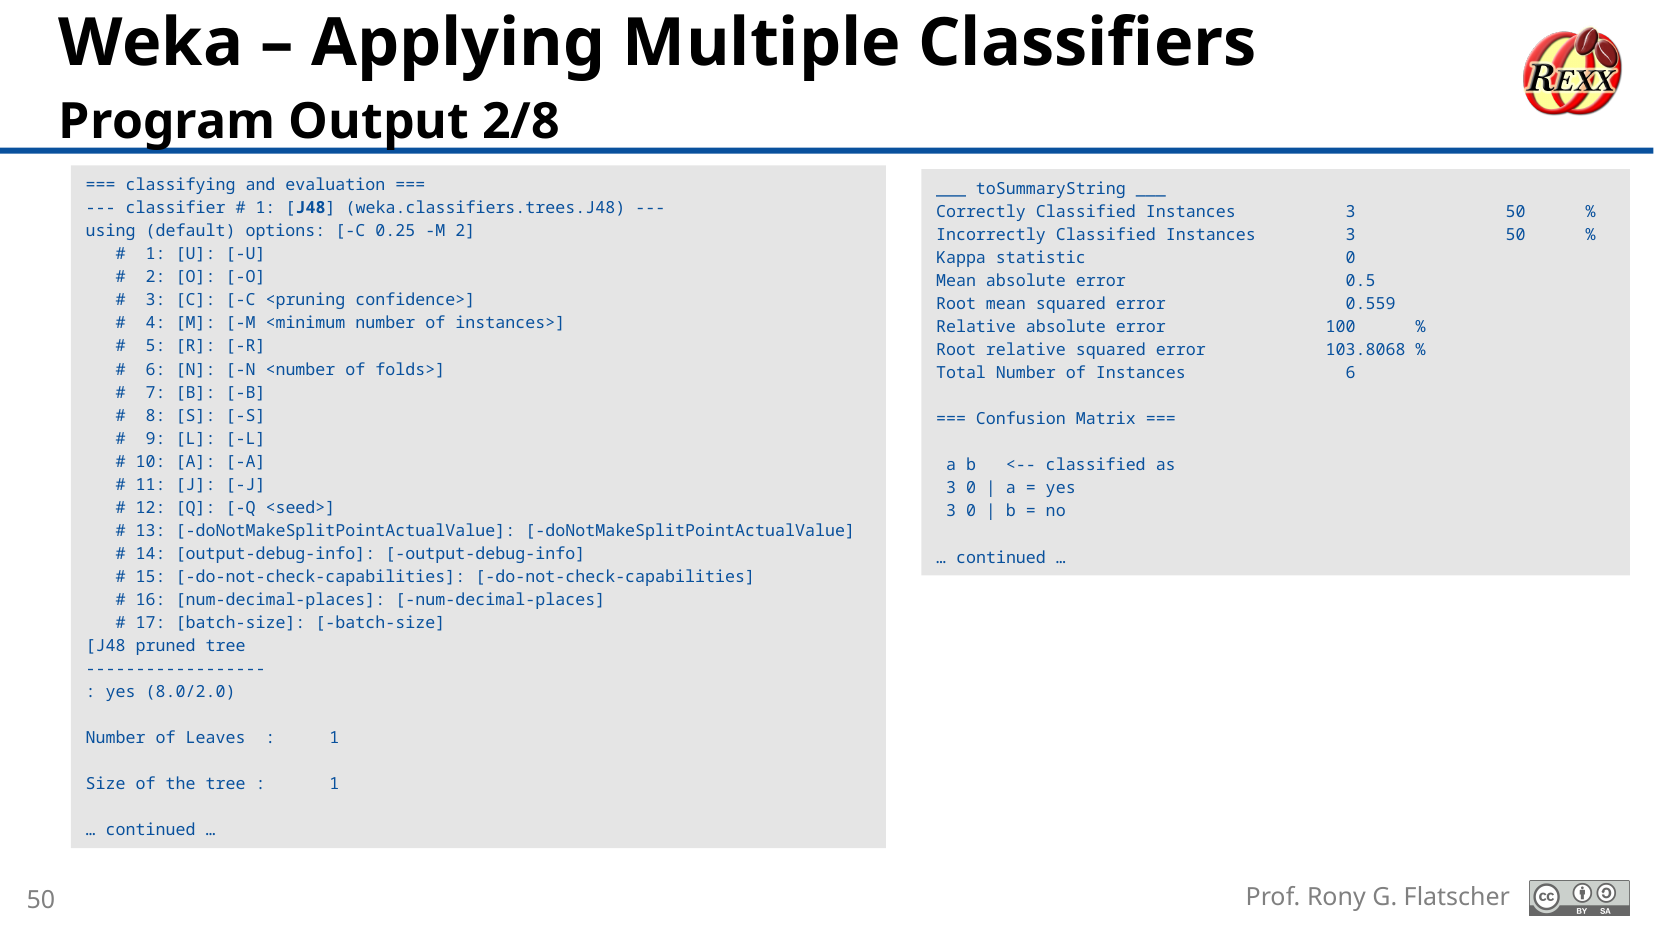

# Weka – Applying Multiple Classifiers Program Output 2/8
=== classifying and evaluation ===
--- classifier # 1: [J48] (weka.classifiers.trees.J48) ---
using (default) options: [-C 0.25 -M 2]
 # 1: [U]: [-U]
 # 2: [O]: [-O]
 # 3: [C]: [-C <pruning confidence>]
 # 4: [M]: [-M <minimum number of instances>]
 # 5: [R]: [-R]
 # 6: [N]: [-N <number of folds>]
 # 7: [B]: [-B]
 # 8: [S]: [-S]
 # 9: [L]: [-L]
 # 10: [A]: [-A]
 # 11: [J]: [-J]
 # 12: [Q]: [-Q <seed>]
 # 13: [-doNotMakeSplitPointActualValue]: [-doNotMakeSplitPointActualValue]
 # 14: [output-debug-info]: [-output-debug-info]
 # 15: [-do-not-check-capabilities]: [-do-not-check-capabilities]
 # 16: [num-decimal-places]: [-num-decimal-places]
 # 17: [batch-size]: [-batch-size]
[J48 pruned tree
------------------
: yes (8.0/2.0)
Number of Leaves : 	1
Size of the tree : 	1
… continued …
___ toSummaryString ___
Correctly Classified Instances 3 50 %
Incorrectly Classified Instances 3 50 %
Kappa statistic 0
Mean absolute error 0.5
Root mean squared error 0.559
Relative absolute error 100 %
Root relative squared error 103.8068 %
Total Number of Instances 6
=== Confusion Matrix ===
 a b <-- classified as
 3 0 | a = yes
 3 0 | b = no
… continued …